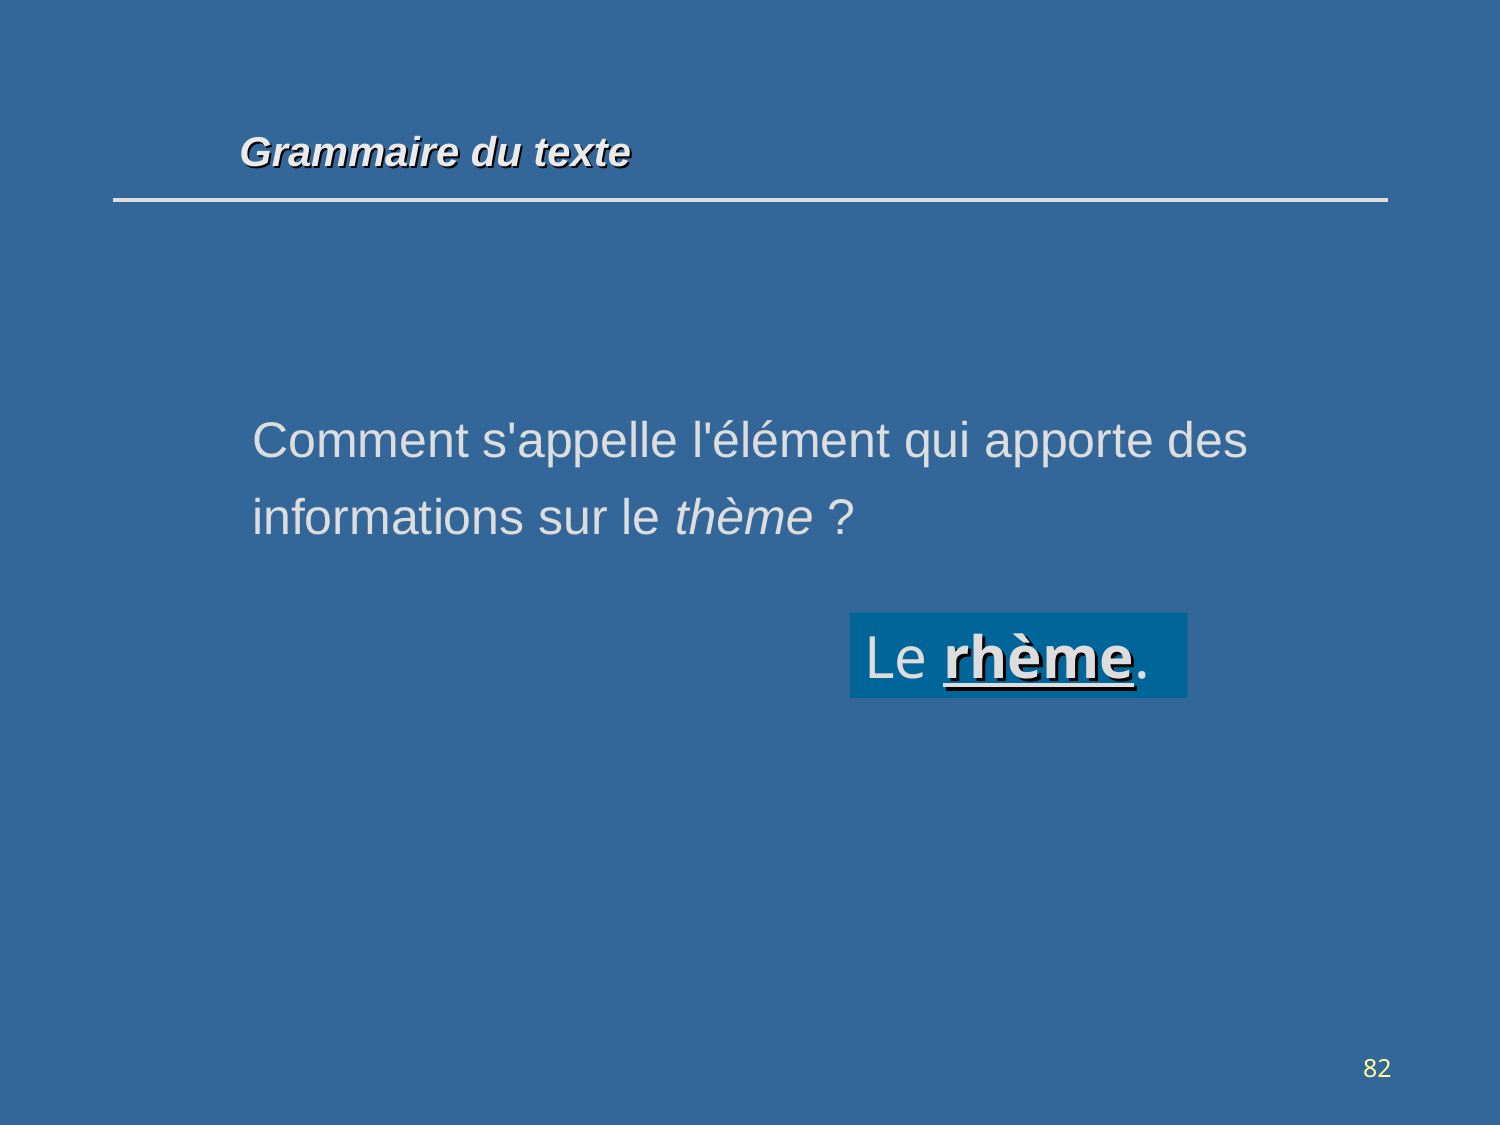

Grammaire du texte
Comment s'appelle l'élément qui apporte des informations sur le thème ?
Le rhème.
82